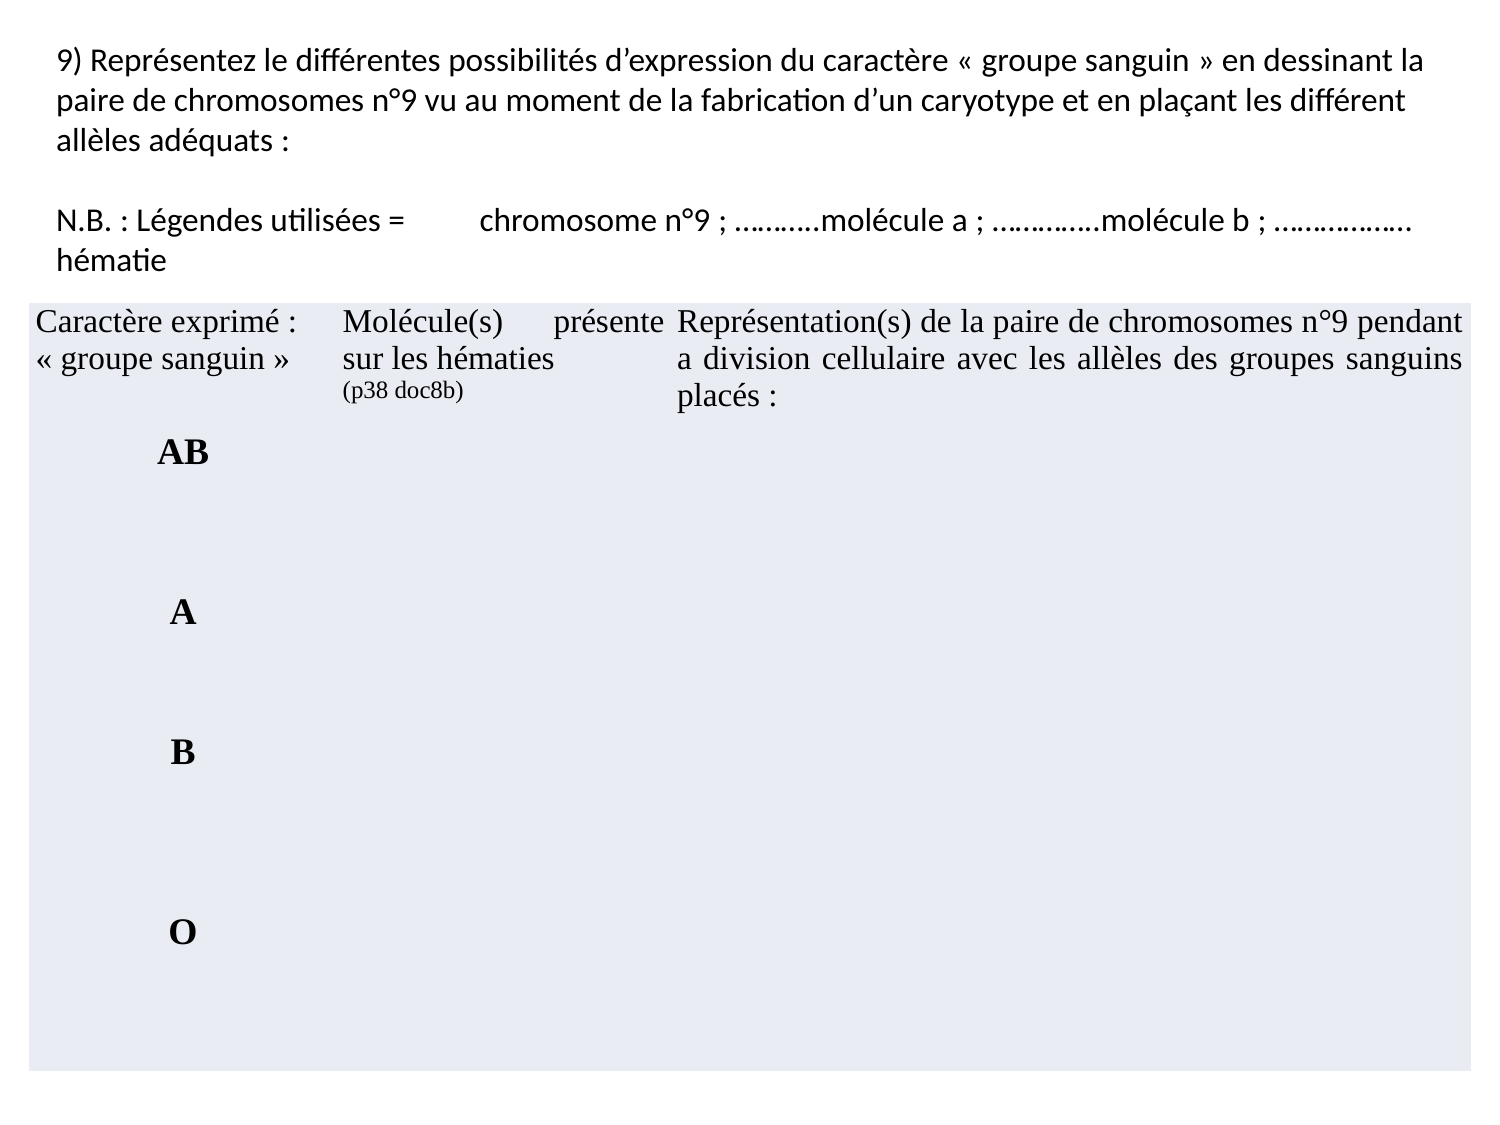

9) Représentez le différentes possibilités d’expression du caractère « groupe sanguin » en dessinant la paire de chromosomes n°9 vu au moment de la fabrication d’un caryotype et en plaçant les différent allèles adéquats :
N.B. : Légendes utilisées = chromosome n°9 ; ………..molécule a ; …………..molécule b ; ………………hématie
| Caractère exprimé :  « groupe sanguin » | Molécule(s) présente sur les hématies (p38 doc8b) | Représentation(s) de la paire de chromosomes n°9 pendant a division cellulaire avec les allèles des groupes sanguins placés : |
| --- | --- | --- |
| AB | | |
| A | | |
| B | | |
| O | | |